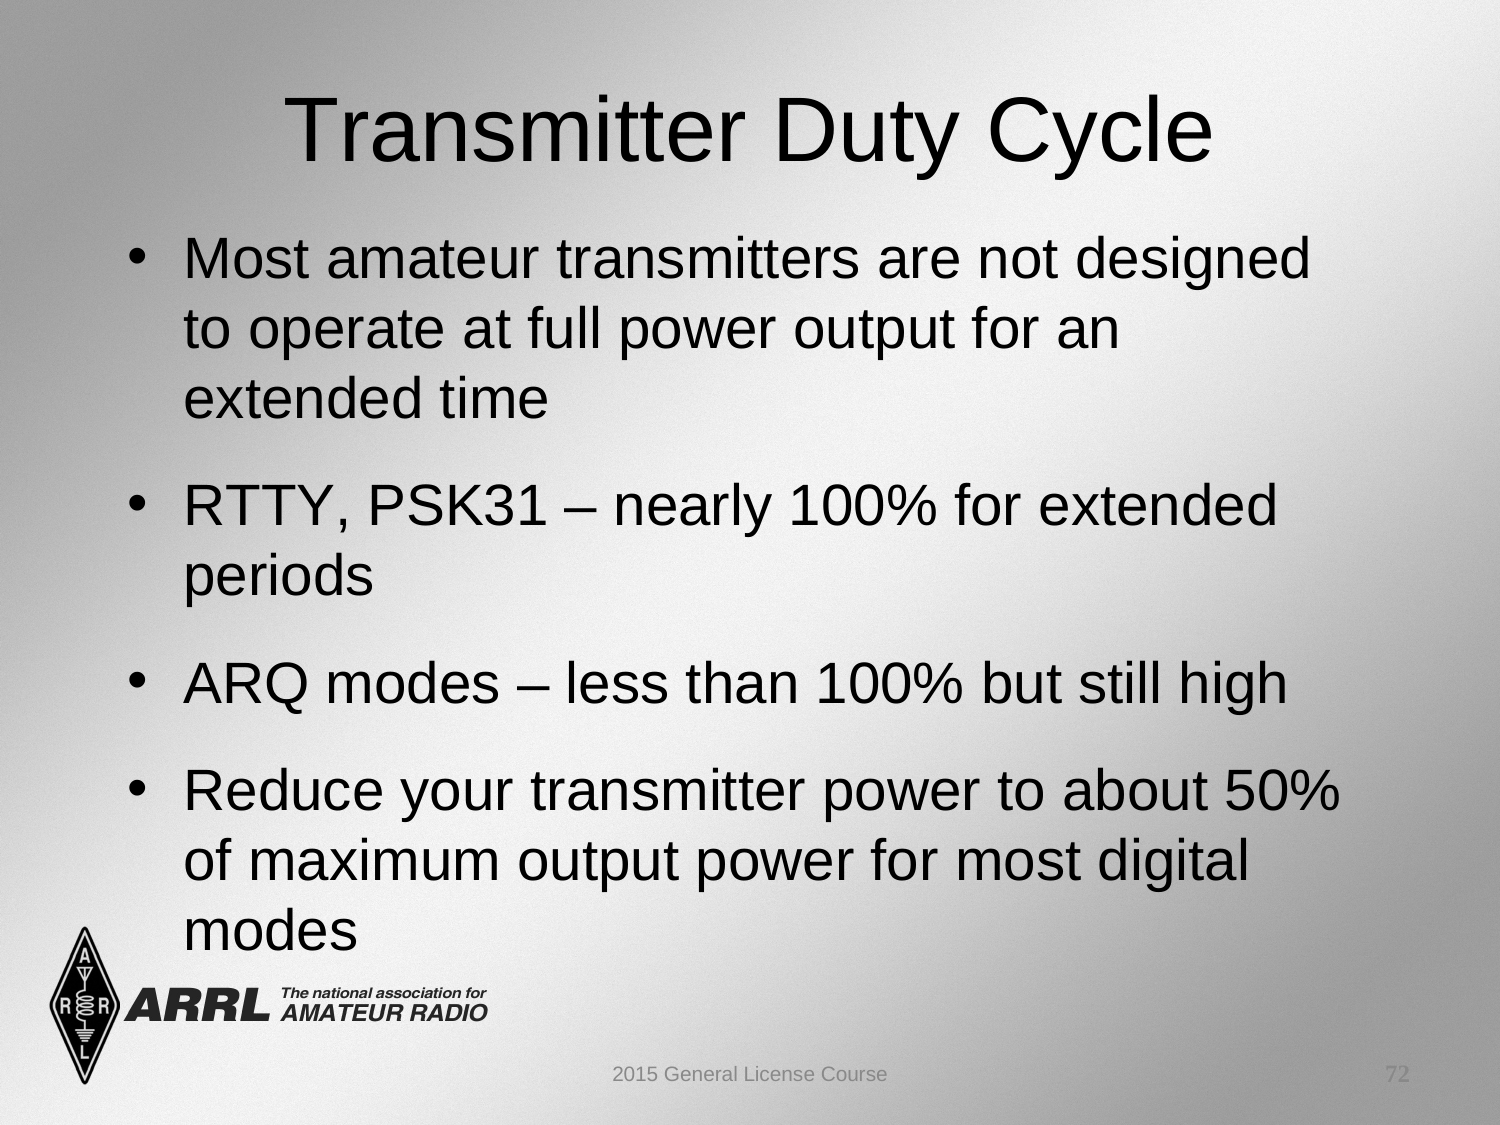

Transmitter Duty Cycle
Most amateur transmitters are not designed to operate at full power output for an extended time
RTTY, PSK31 – nearly 100% for extended periods
ARQ modes – less than 100% but still high
Reduce your transmitter power to about 50% of maximum output power for most digital modes
2015 General License Course